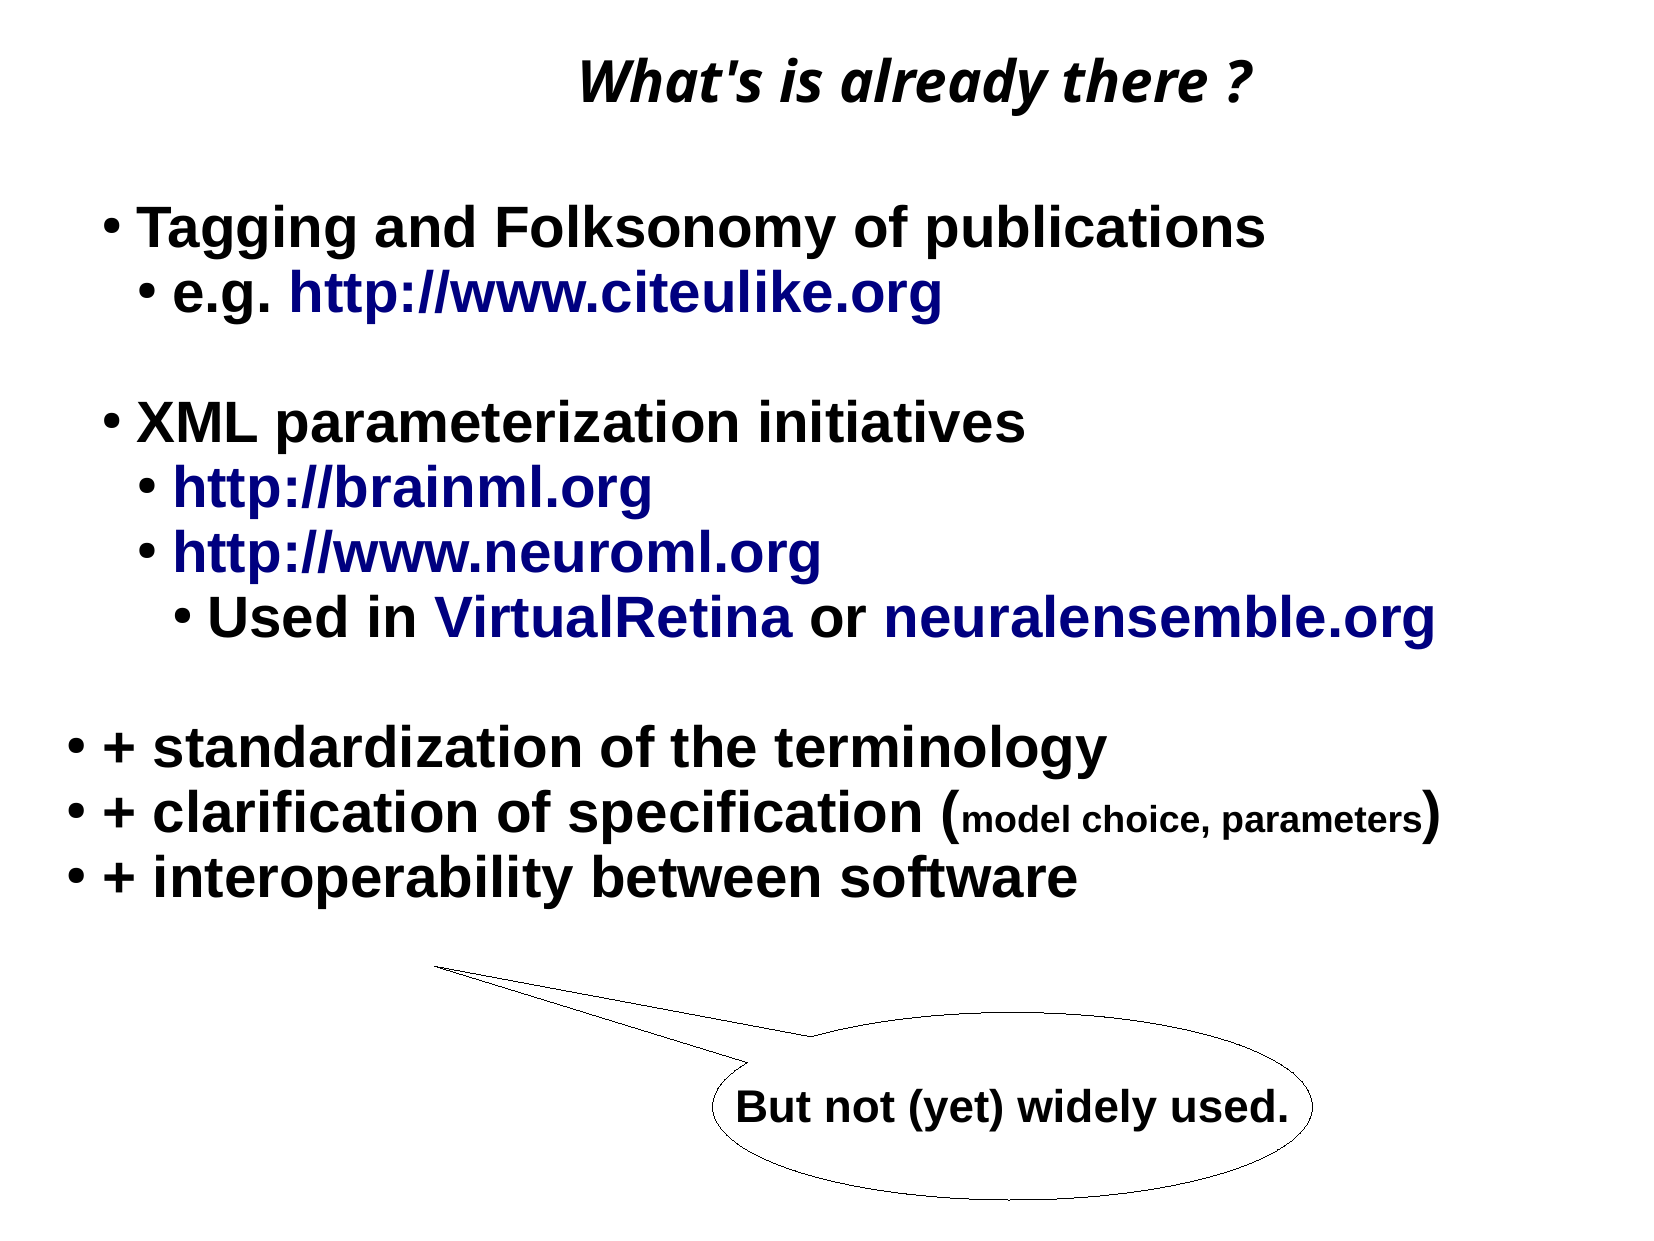

What's is already there ?
Tagging and Folksonomy of publications
e.g. http://www.citeulike.org
XML parameterization initiatives
http://brainml.org
http://www.neuroml.org
Used in VirtualRetina or neuralensemble.org
 + standardization of the terminology
 + clarification of specification (model choice, parameters)
 + interoperability between software
But not (yet) widely used.